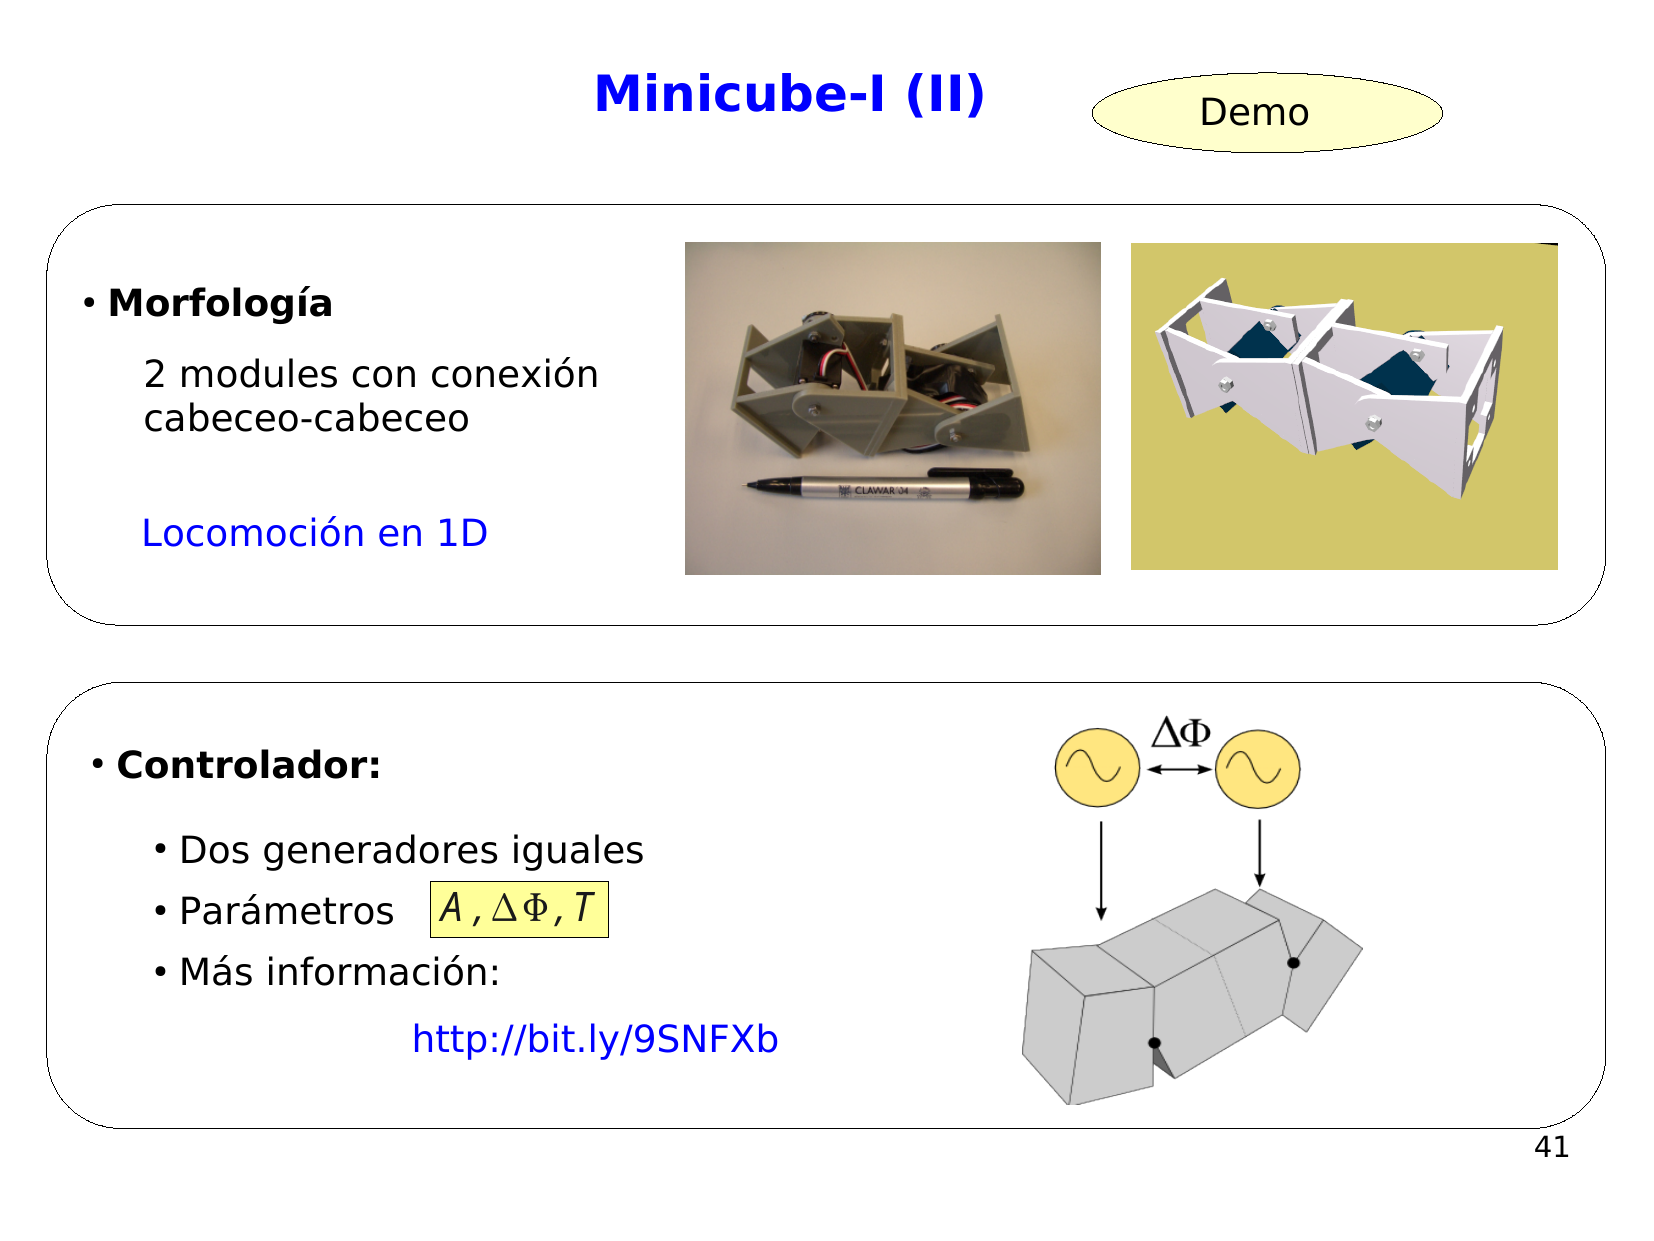

Minicube-I (II)
Demo
 Morfología
2 modules con conexión cabeceo-cabeceo
Locomoción en 1D
 Controlador:
 Dos generadores iguales
 Parámetros
 Más información:
http://bit.ly/9SNFXb
41